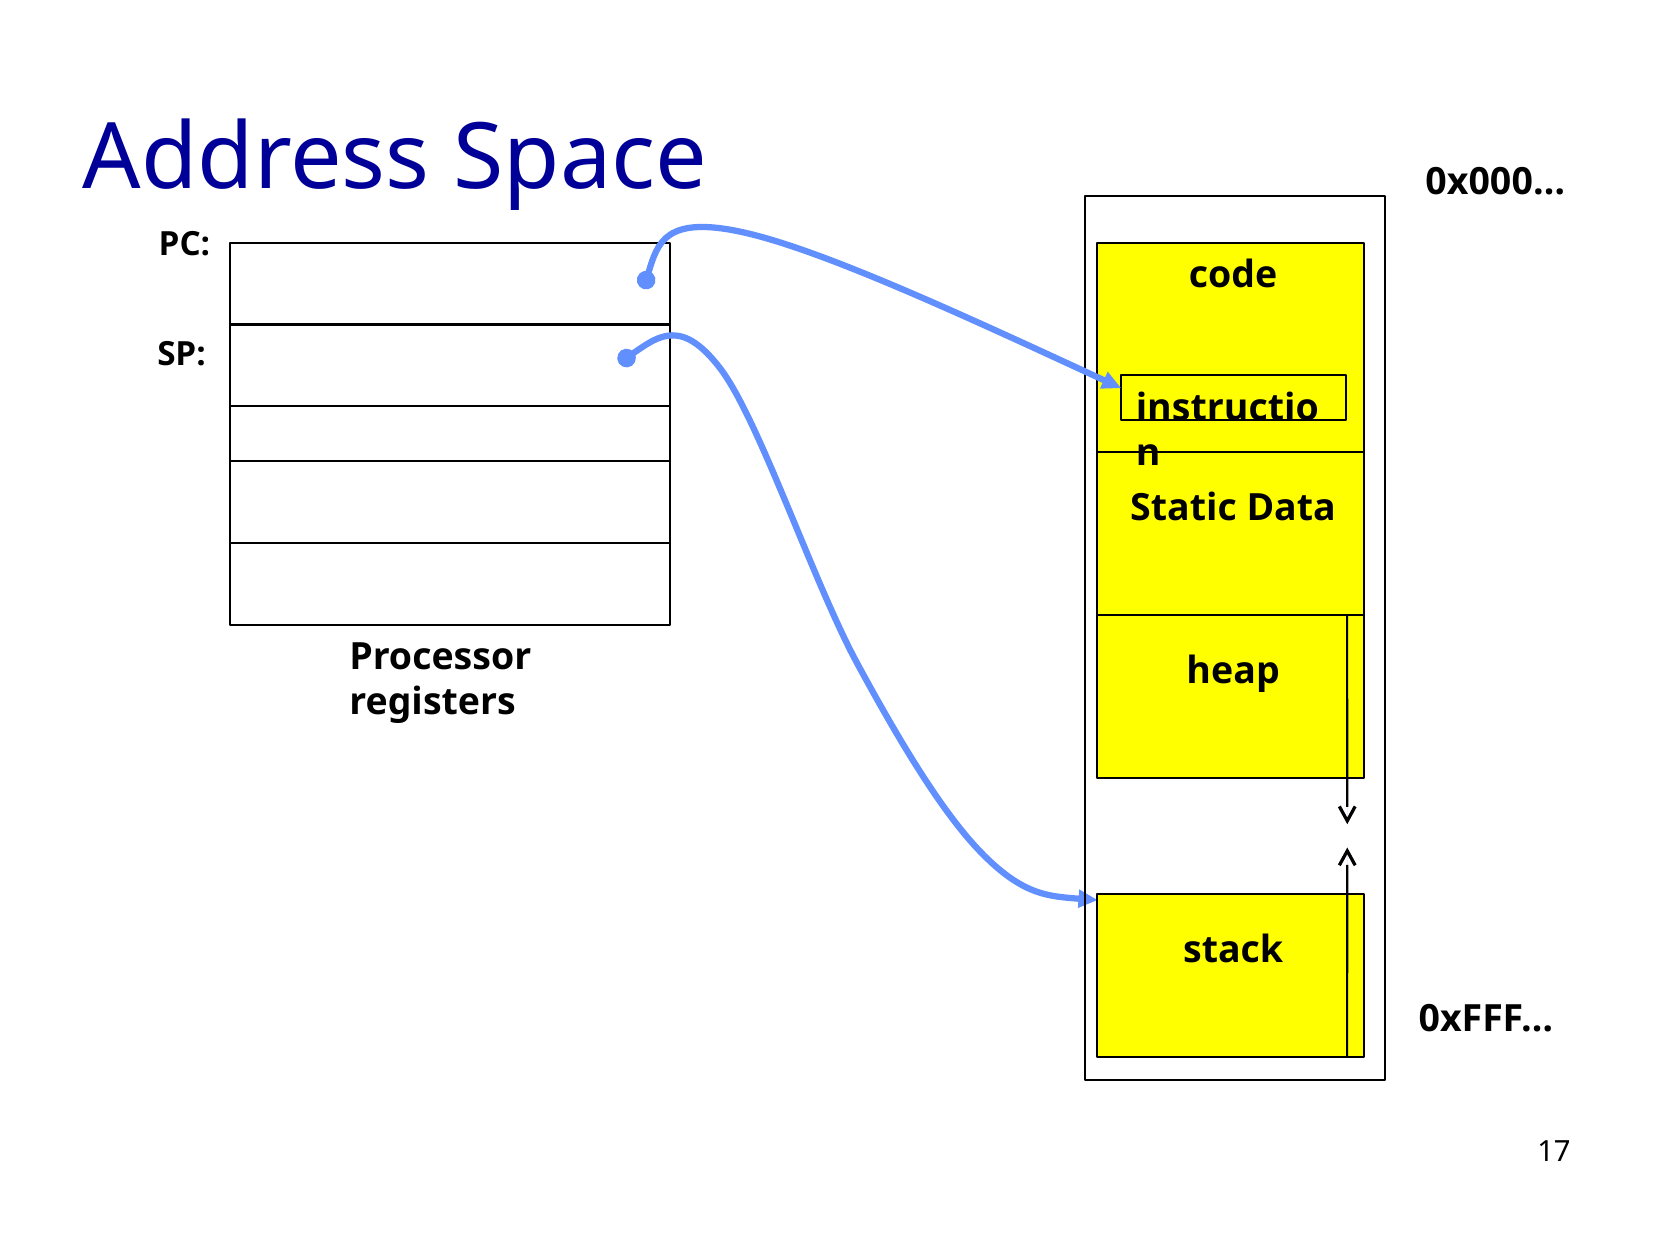

# Address Space
0x000…
PC:
code
SP:
instruction
Static Data
Processor
registers
heap
stack
0xFFF…
17